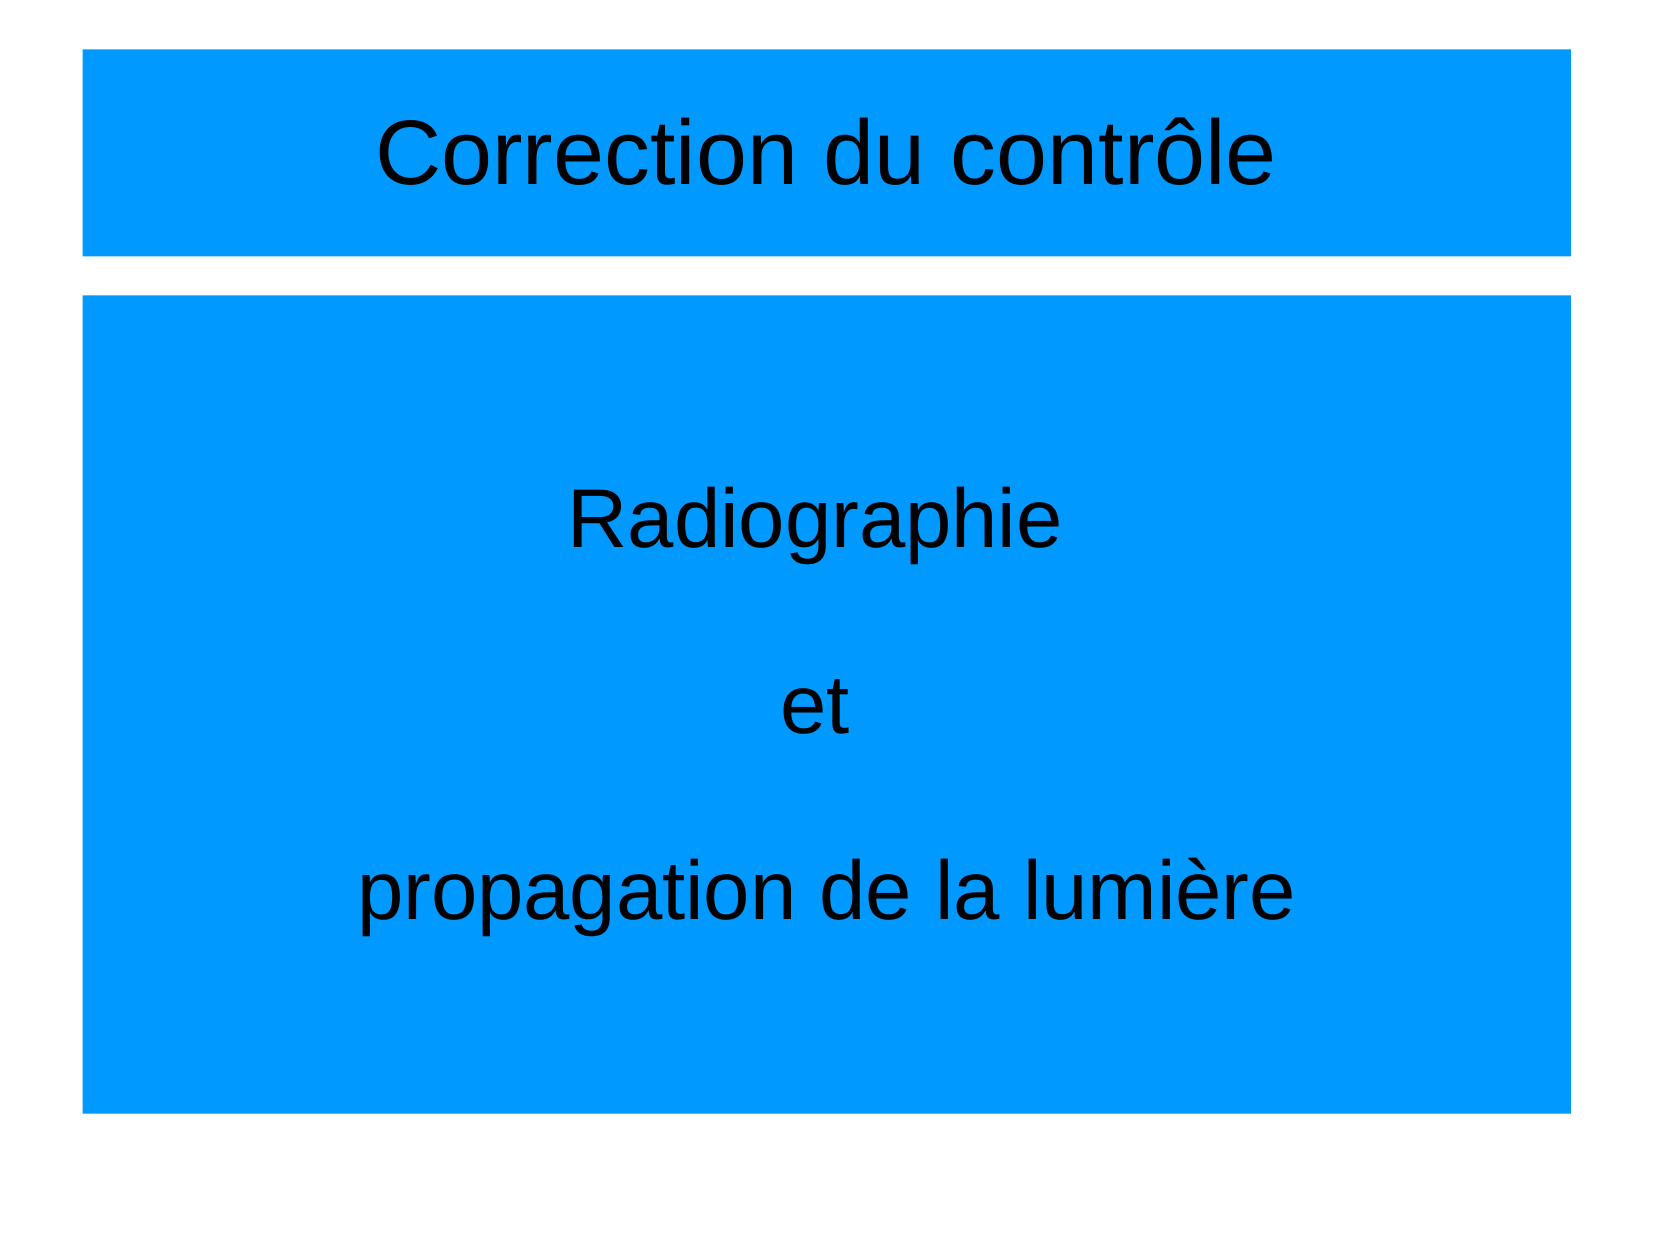

# Correction du contrôle
Radiographie
et
propagation de la lumière